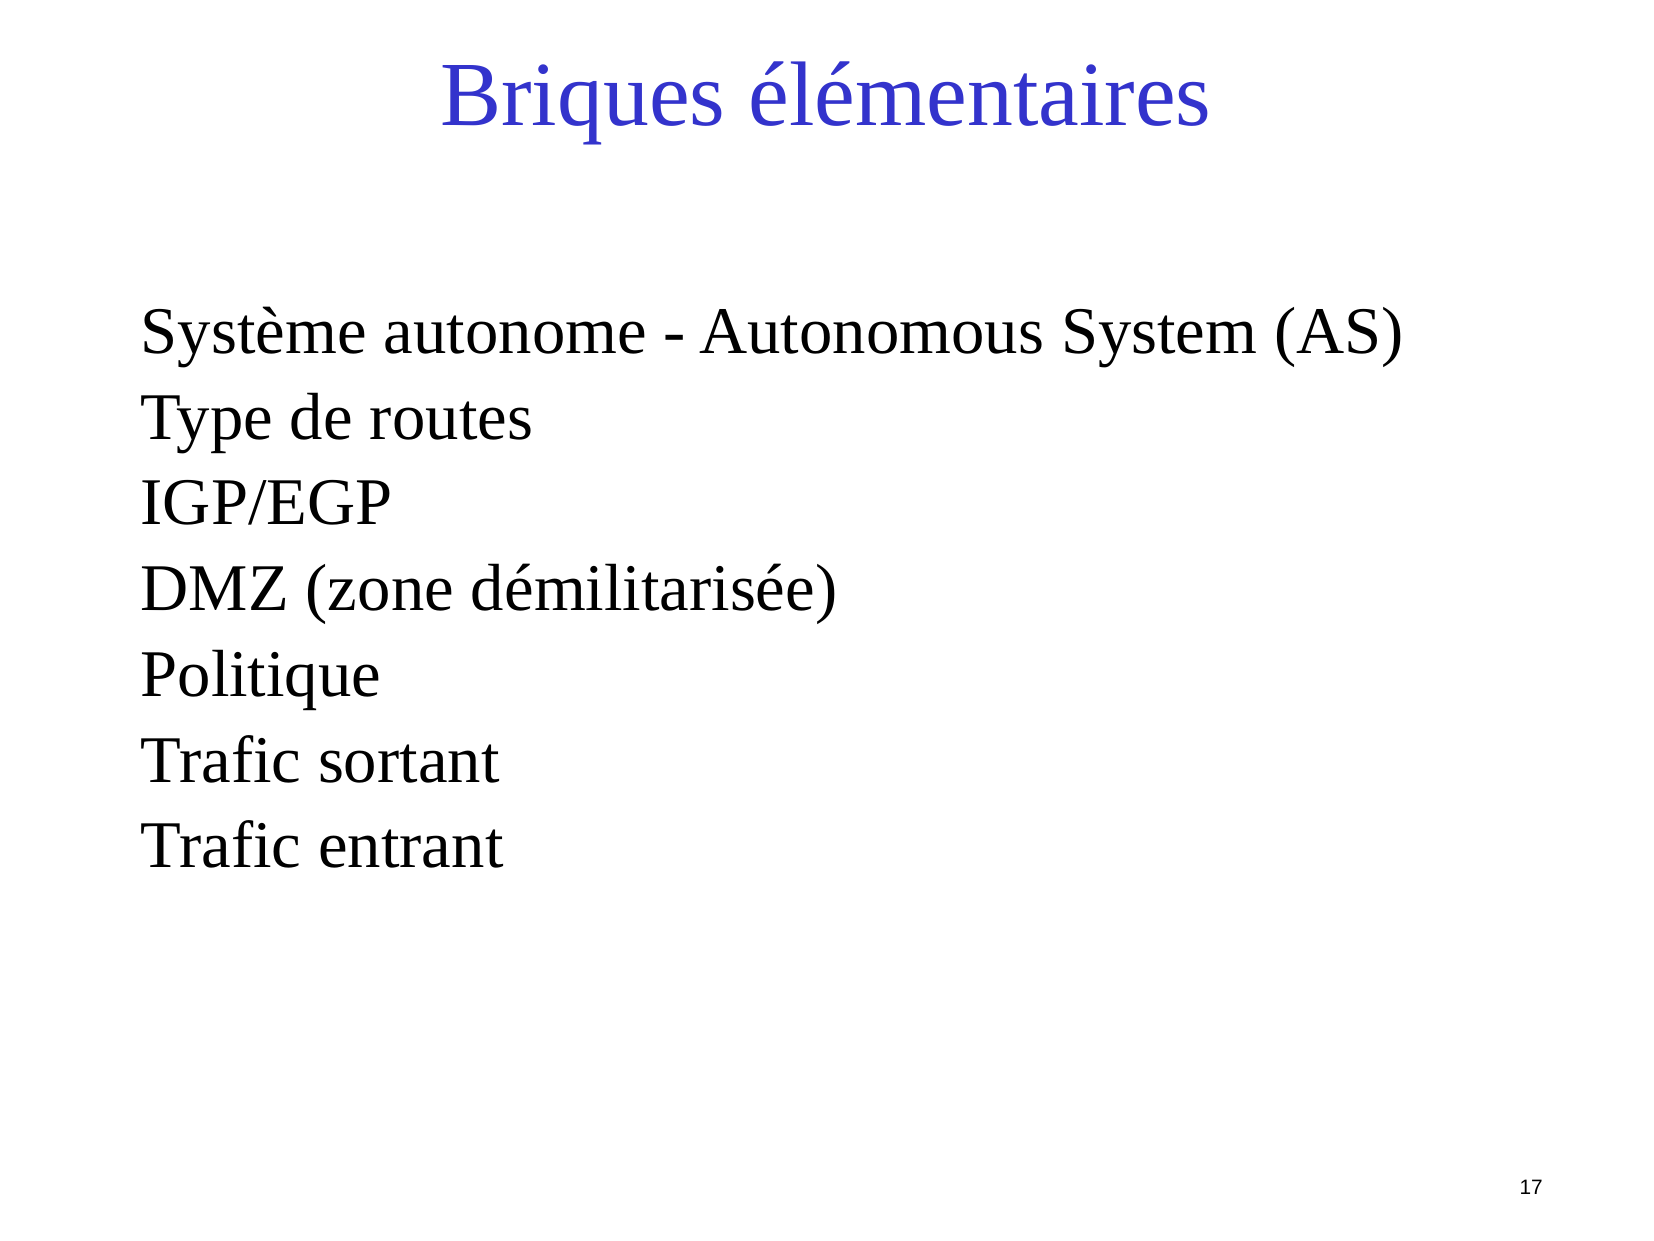

# Briques élémentaires
Système autonome - Autonomous System (AS)‏
Type de routes
IGP/EGP
DMZ (zone démilitarisée)‏
Politique
Trafic sortant
Trafic entrant